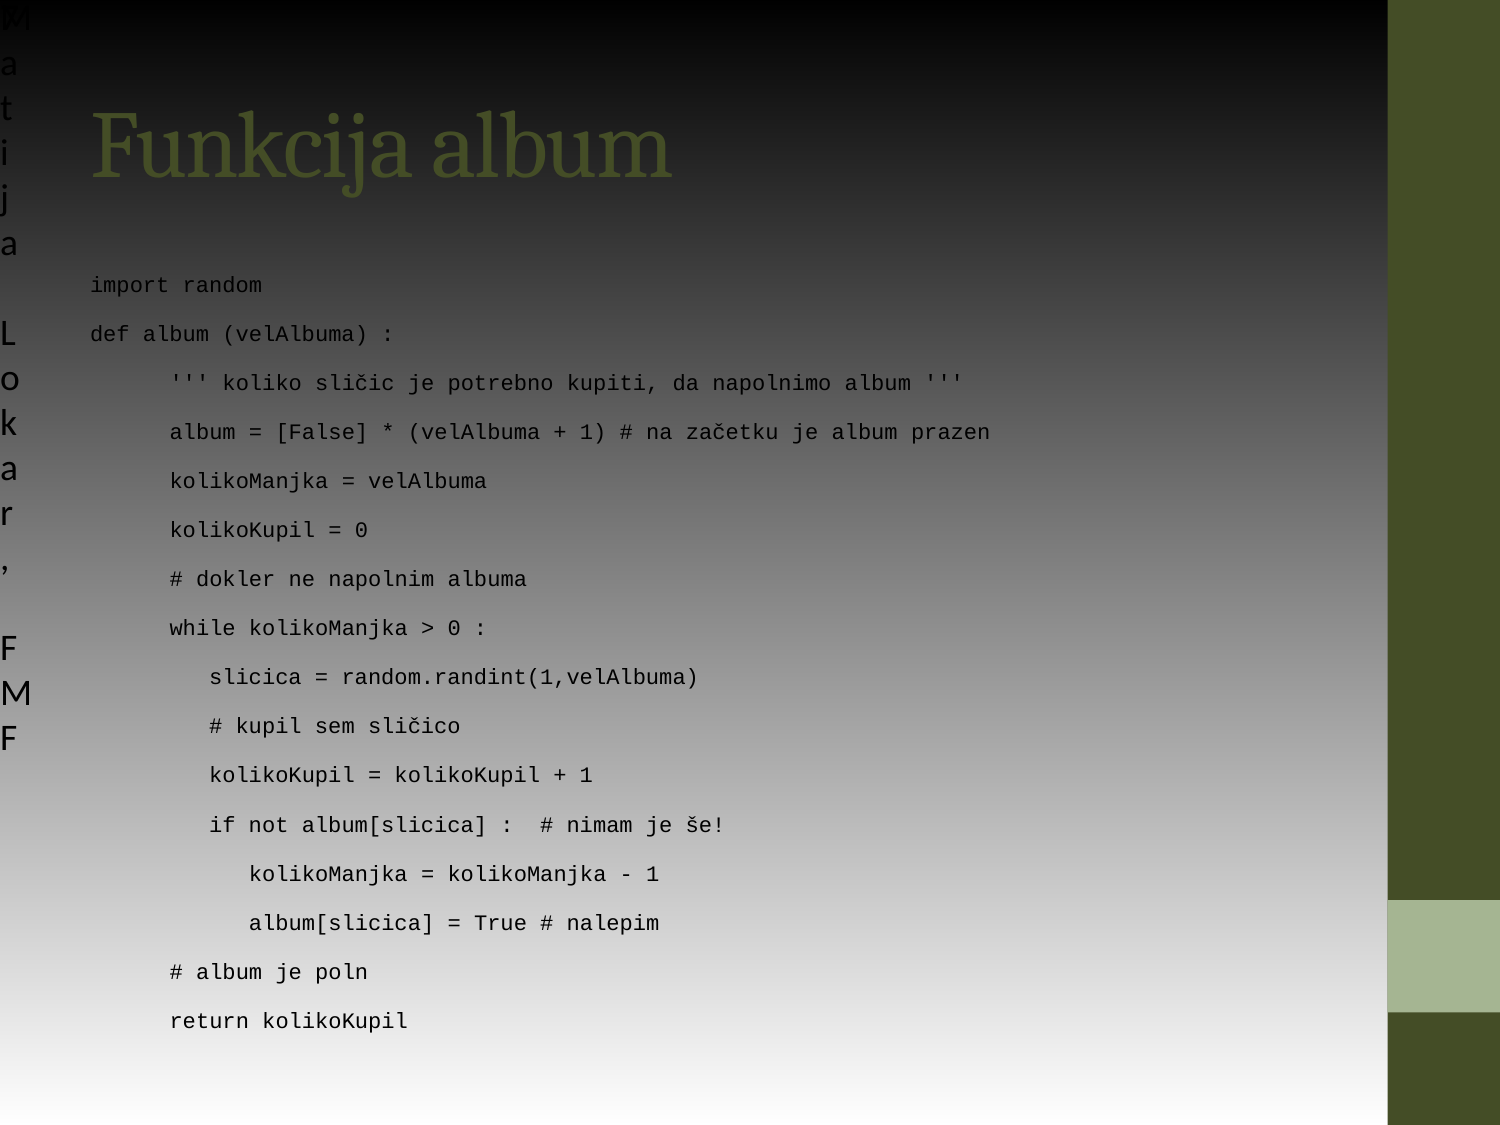

Matija Lokar, FMF
# Funkcija album
import random
def album (velAlbuma) :
 ''' koliko sličic je potrebno kupiti, da napolnimo album '''
 album = [False] * (velAlbuma + 1) # na začetku je album prazen
 kolikoManjka = velAlbuma
 kolikoKupil = 0
 # dokler ne napolnim albuma
 while kolikoManjka > 0 :
 slicica = random.randint(1,velAlbuma)
 # kupil sem sličico
 kolikoKupil = kolikoKupil + 1
 if not album[slicica] : # nimam je še!
 kolikoManjka = kolikoManjka - 1
 album[slicica] = True # nalepim
 # album je poln
 return kolikoKupil